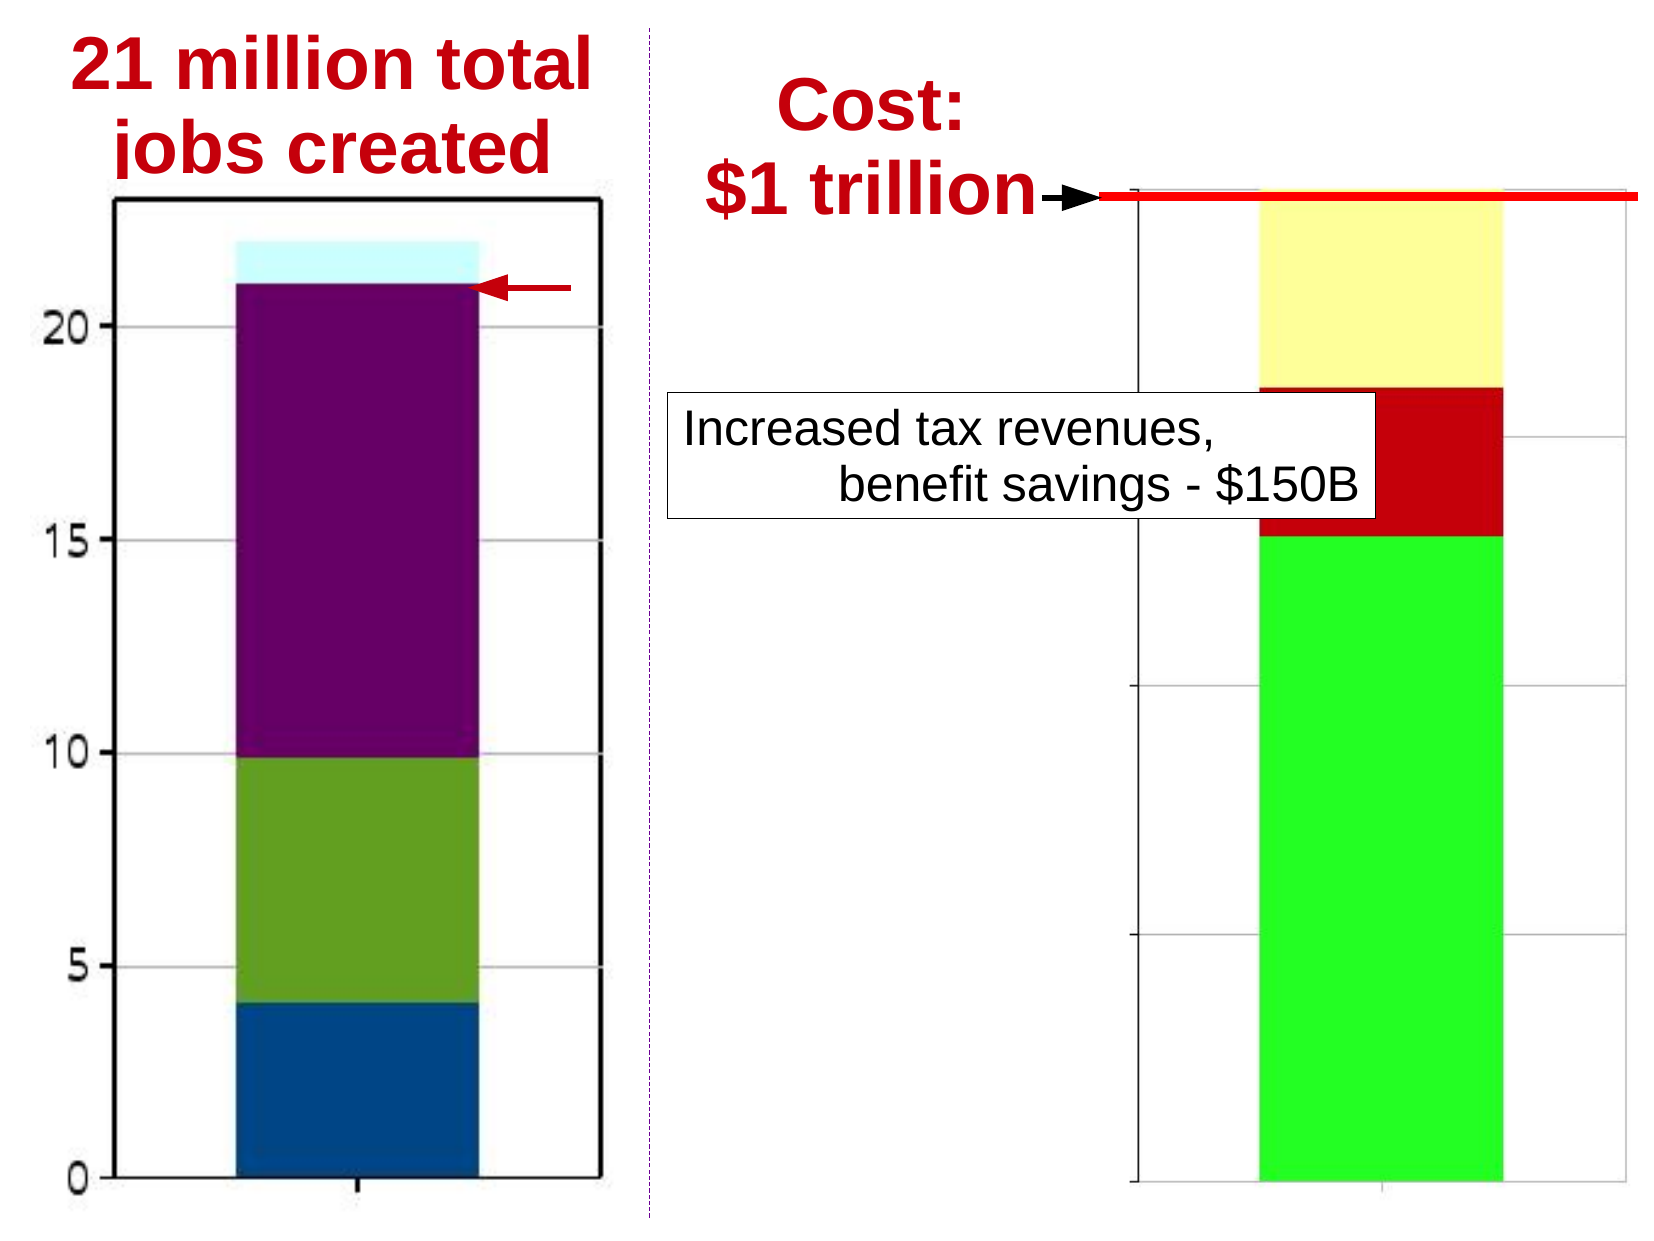

21 million total jobs created
Cost:
$1 trillion
Increased tax revenues,
benefit savings - $150B